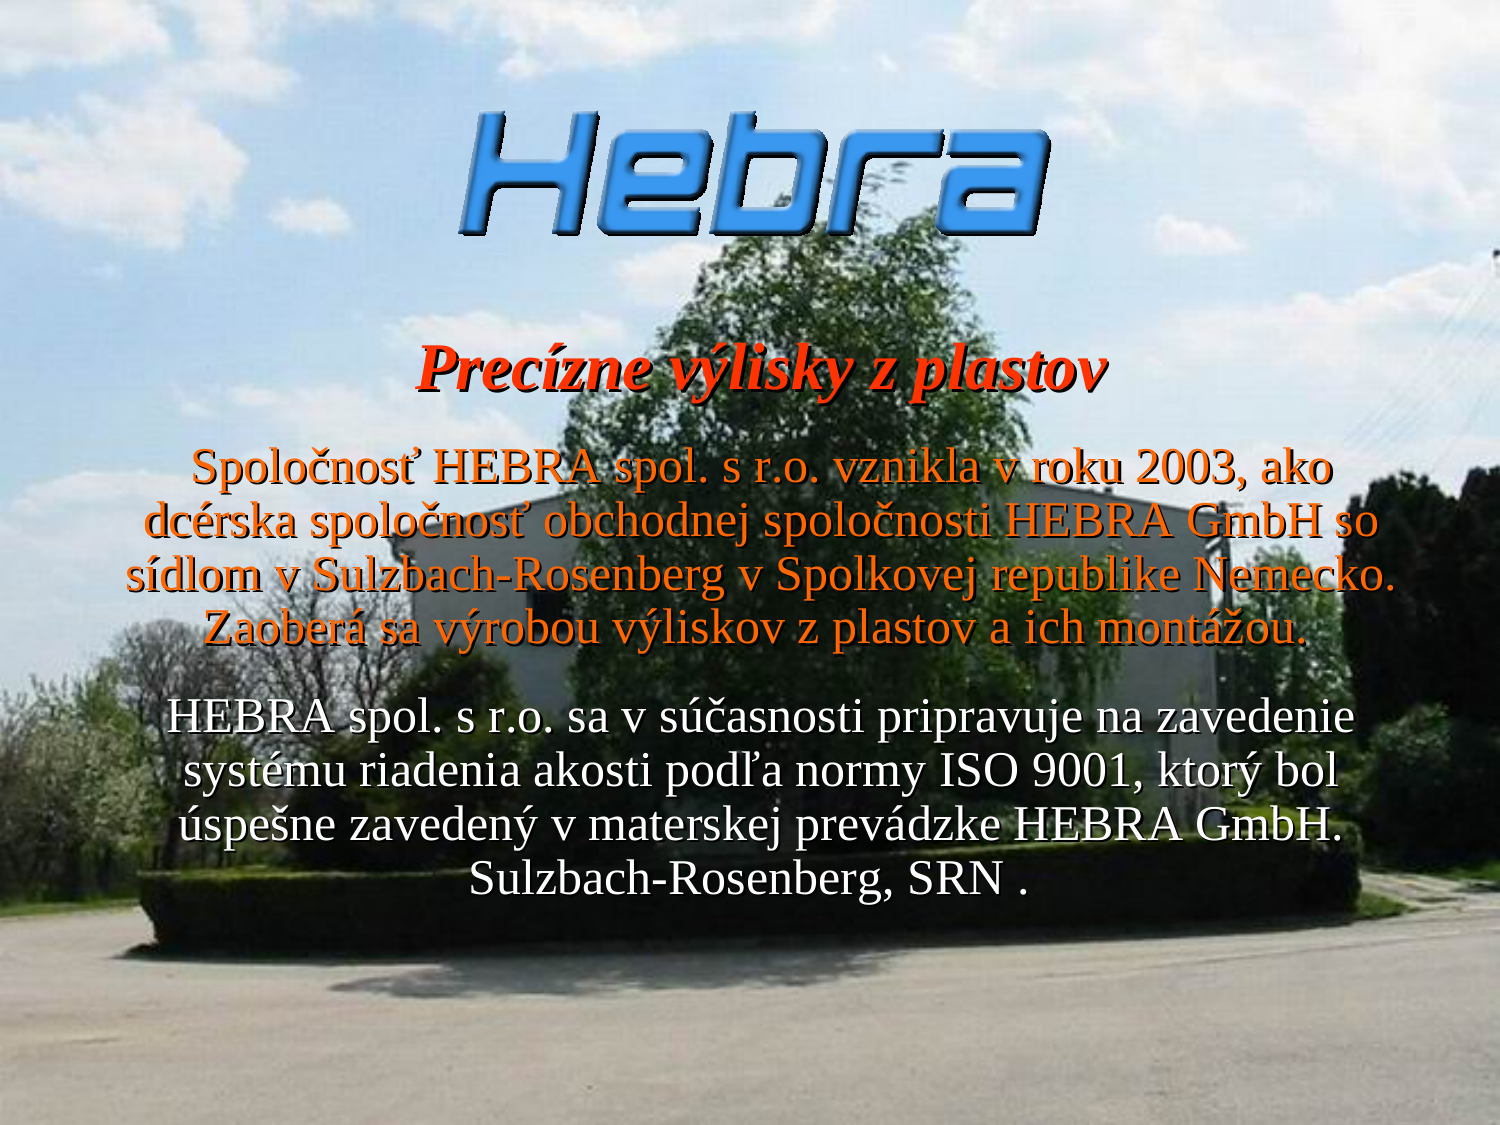

# Precízne výlisky z plastov
Spoločnosť HEBRA spol. s r.o. vznikla v roku 2003, ako dcérska spoločnosť obchodnej spoločnosti HEBRA GmbH so sídlom v Sulzbach-Rosenberg v Spolkovej republike Nemecko. Zaoberá sa výrobou výliskov z plastov a ich montážou.
HEBRA spol. s r.o. sa v súčasnosti pripravuje na zavedenie systému riadenia akosti podľa normy ISO 9001, ktorý bol úspešne zavedený v materskej prevádzke HEBRA GmbH. Sulzbach-Rosenberg, SRN .